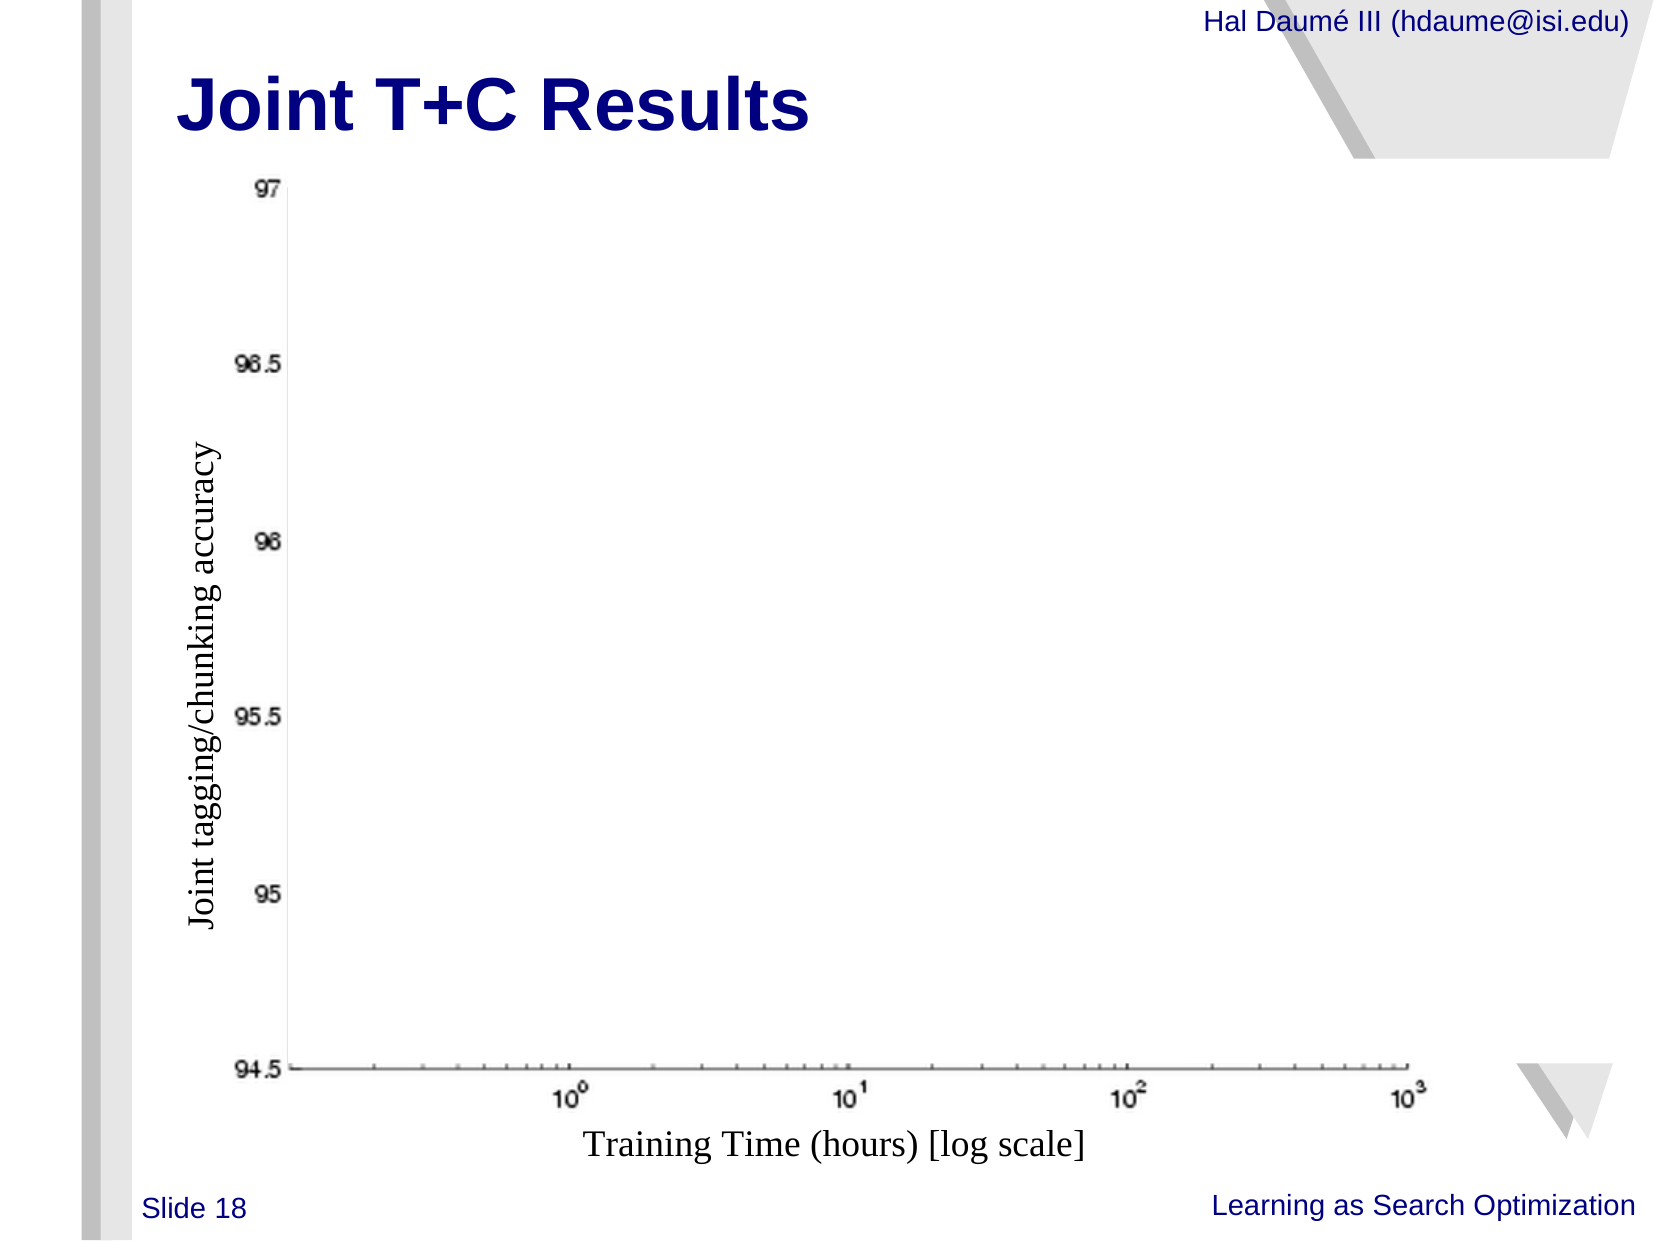

# Joint T+C Results
23 min
7 min
3 min
1 min
[Sutton+McCallum 2004]
Joint tagging/chunking accuracy
Training Time (hours) [log scale]